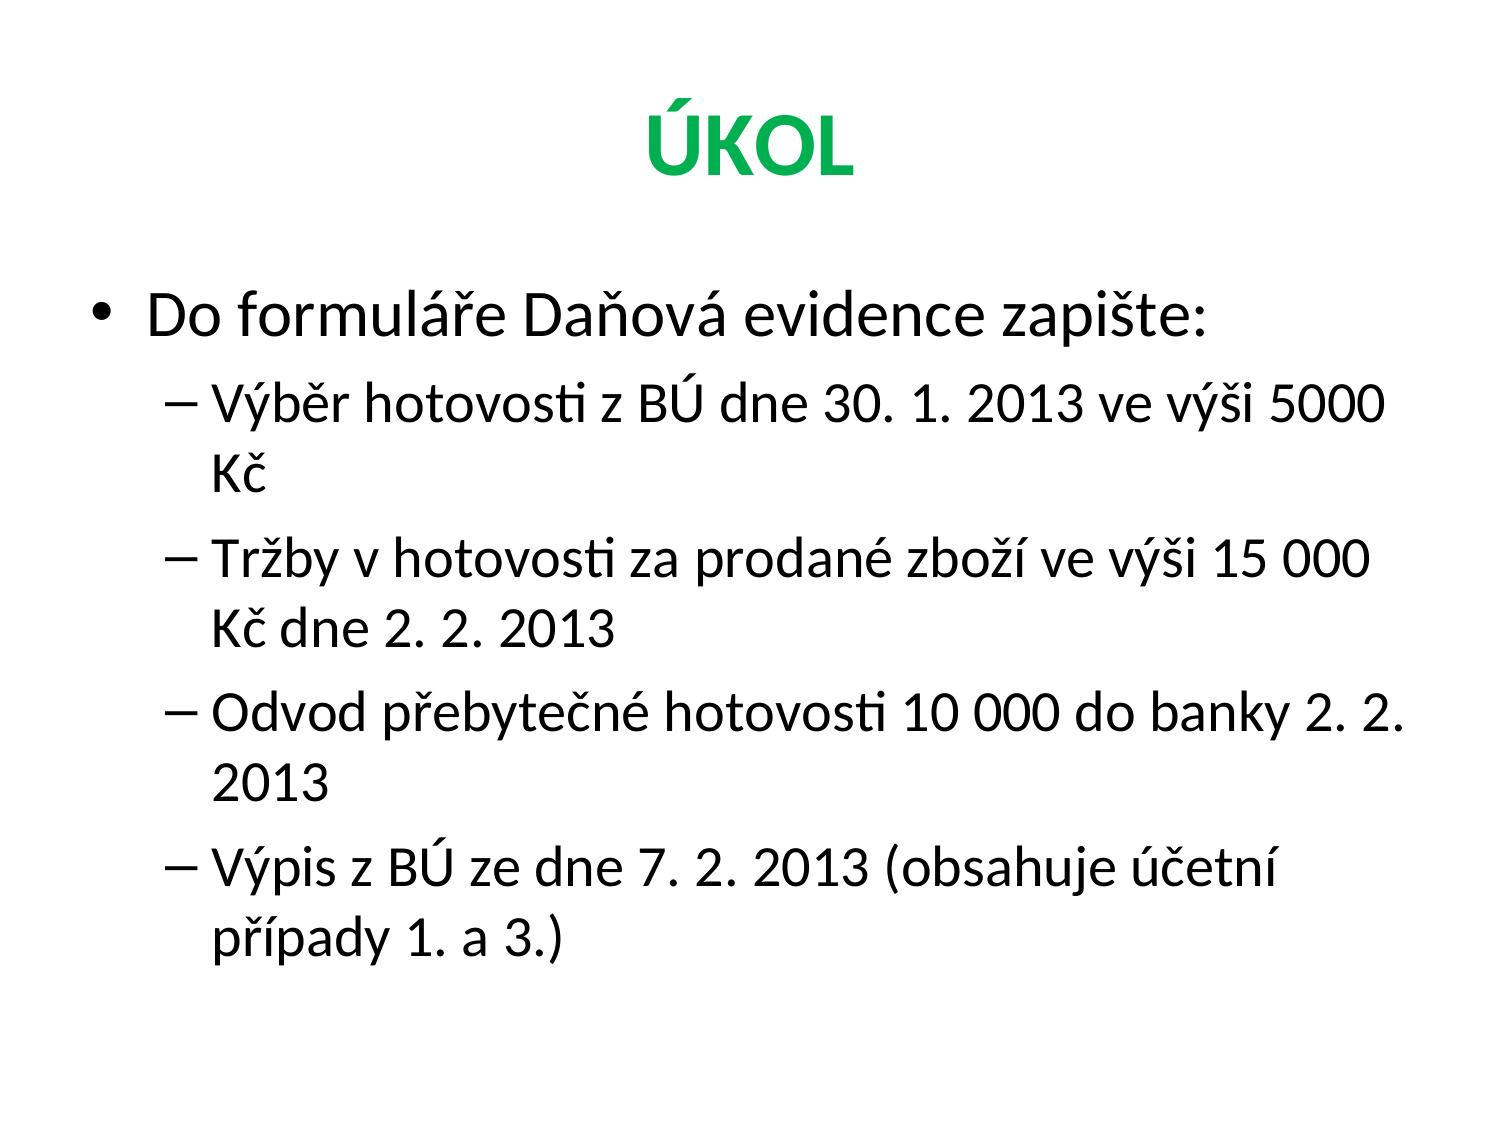

# ÚKOL
Do formuláře Daňová evidence zapište:
Výběr hotovosti z BÚ dne 30. 1. 2013 ve výši 5000 Kč
Tržby v hotovosti za prodané zboží ve výši 15 000 Kč dne 2. 2. 2013
Odvod přebytečné hotovosti 10 000 do banky 2. 2. 2013
Výpis z BÚ ze dne 7. 2. 2013 (obsahuje účetní případy 1. a 3.)